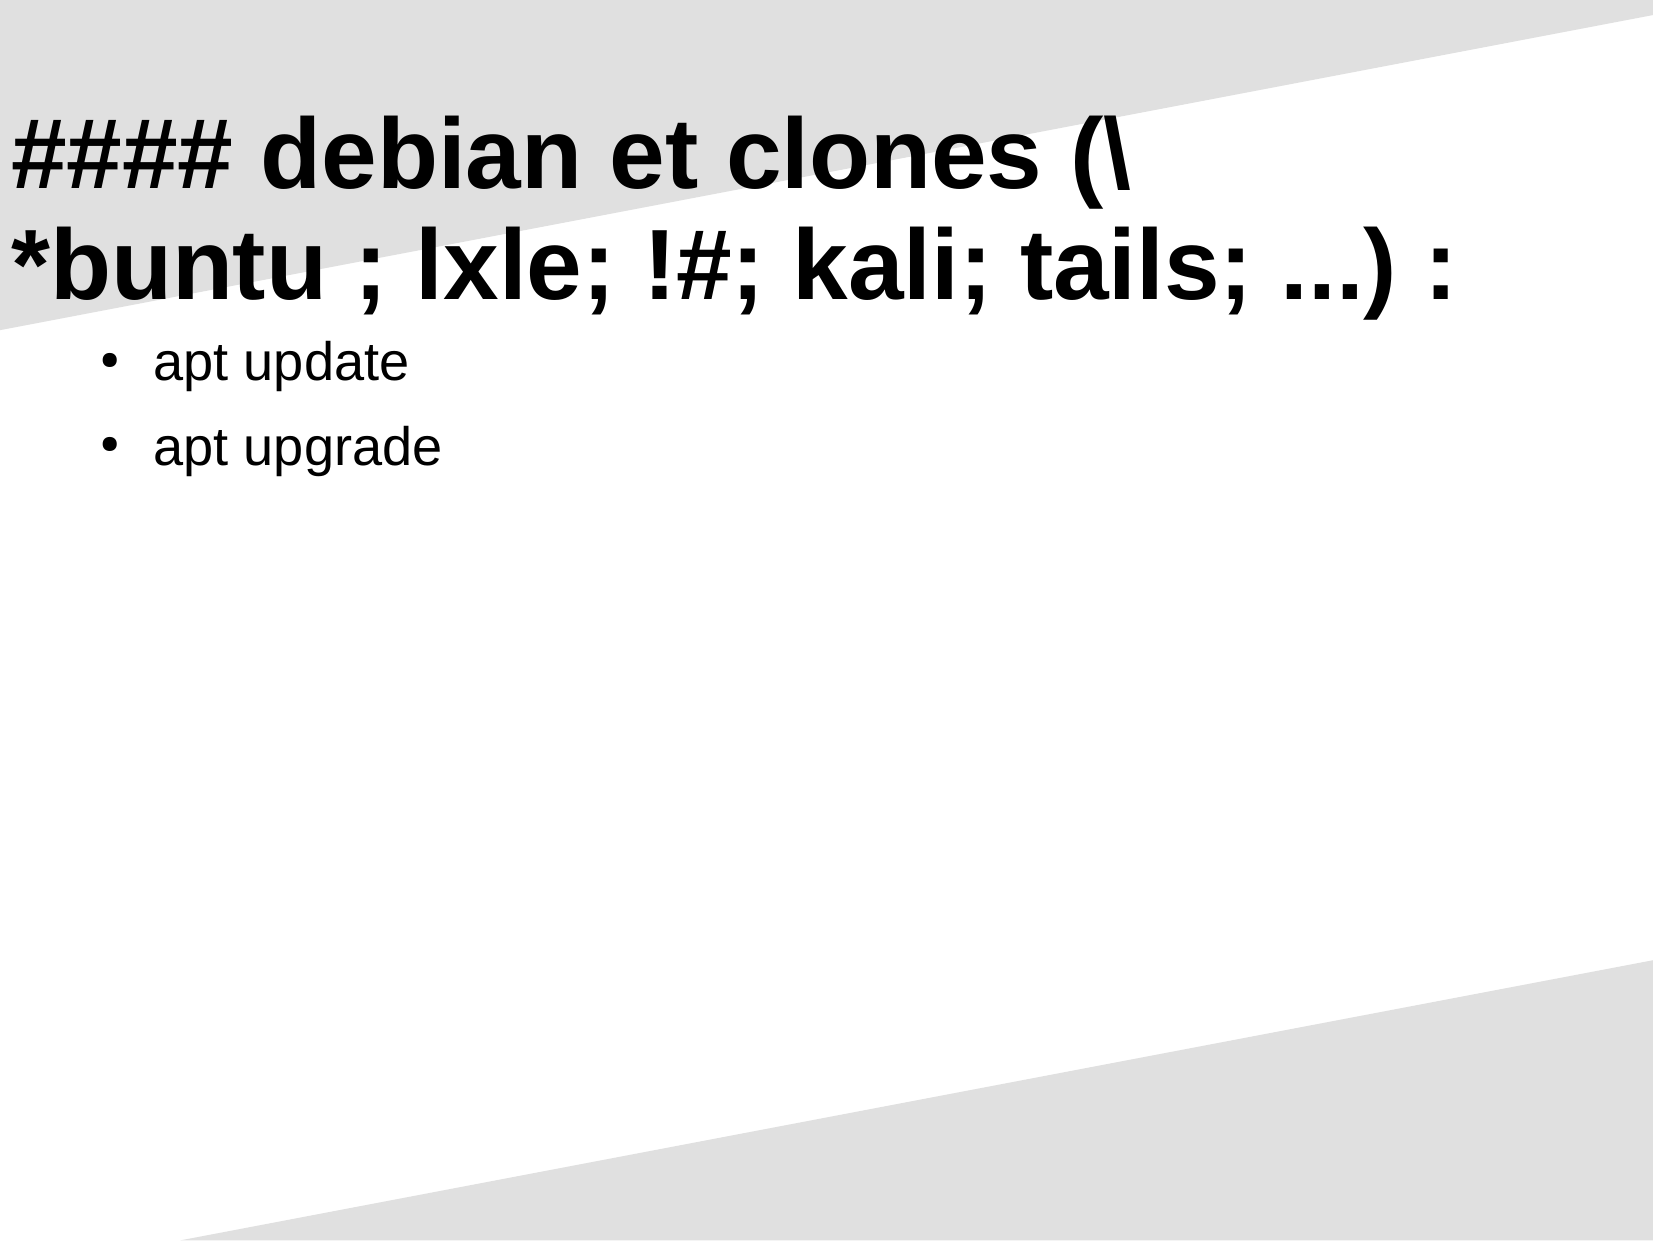

# #### debian et clones (\*buntu ; lxle; !#; kali; tails; ...) :
apt update
apt upgrade